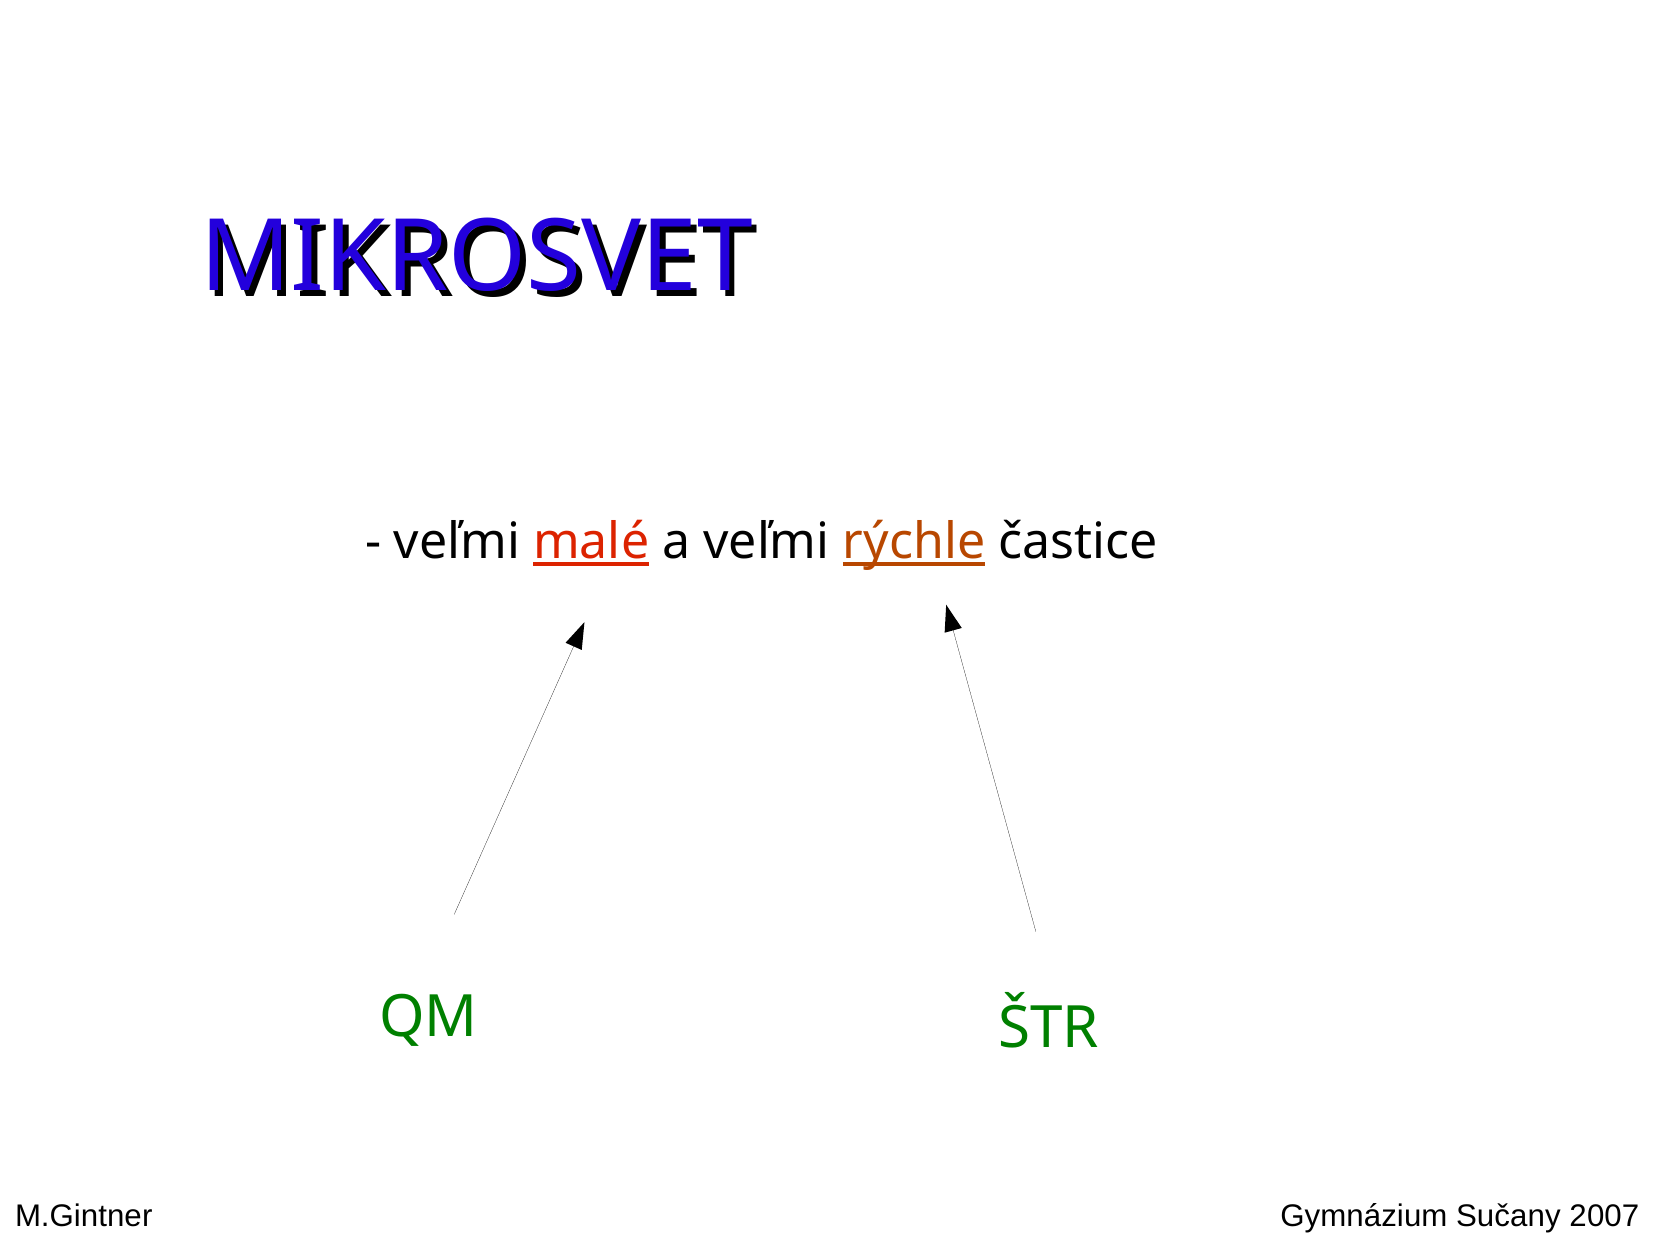

MIKROSVET
- veľmi malé a veľmi rýchle častice
QM
ŠTR
M.Gintner
Gymnázium Sučany 2007